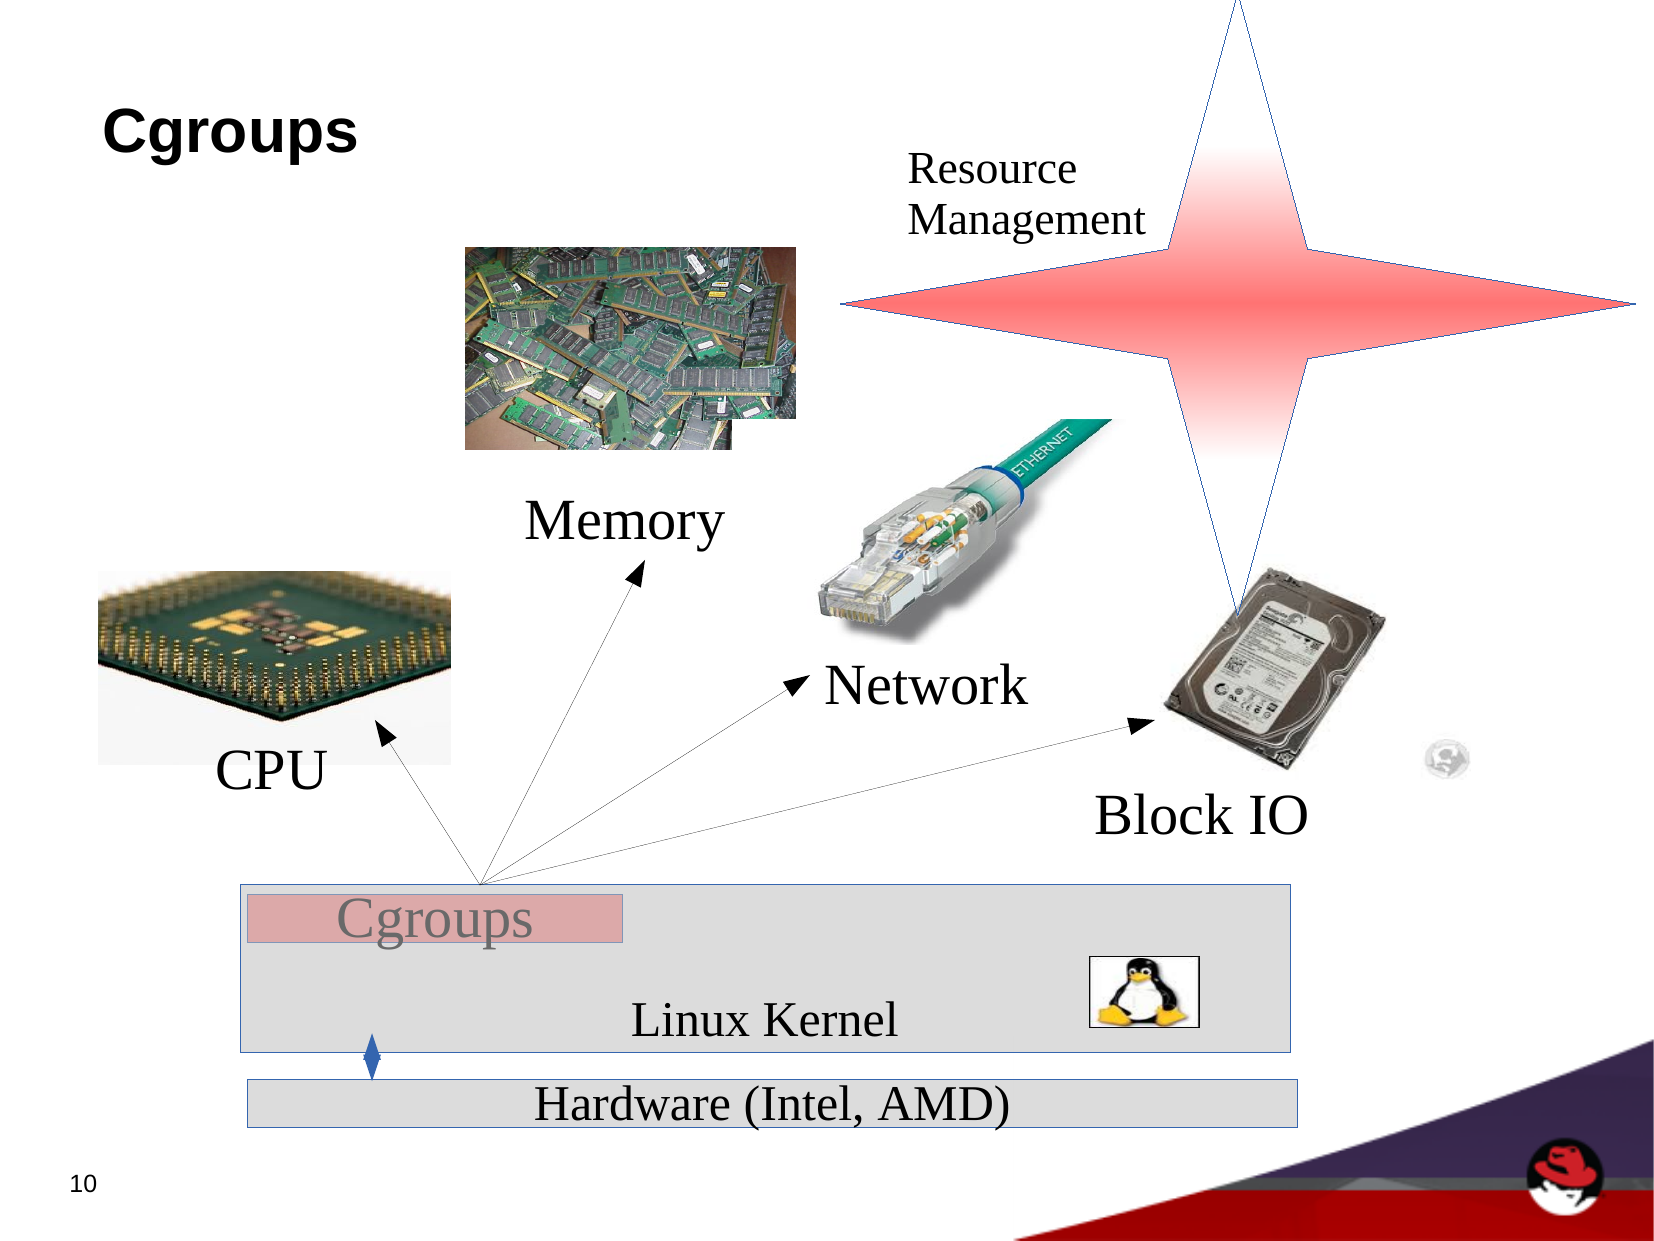

# Cgroups
Resource Management
Memory
Network
CPU
Block IO
Linux Kernel
Cgroups
Hardware (Intel, AMD)